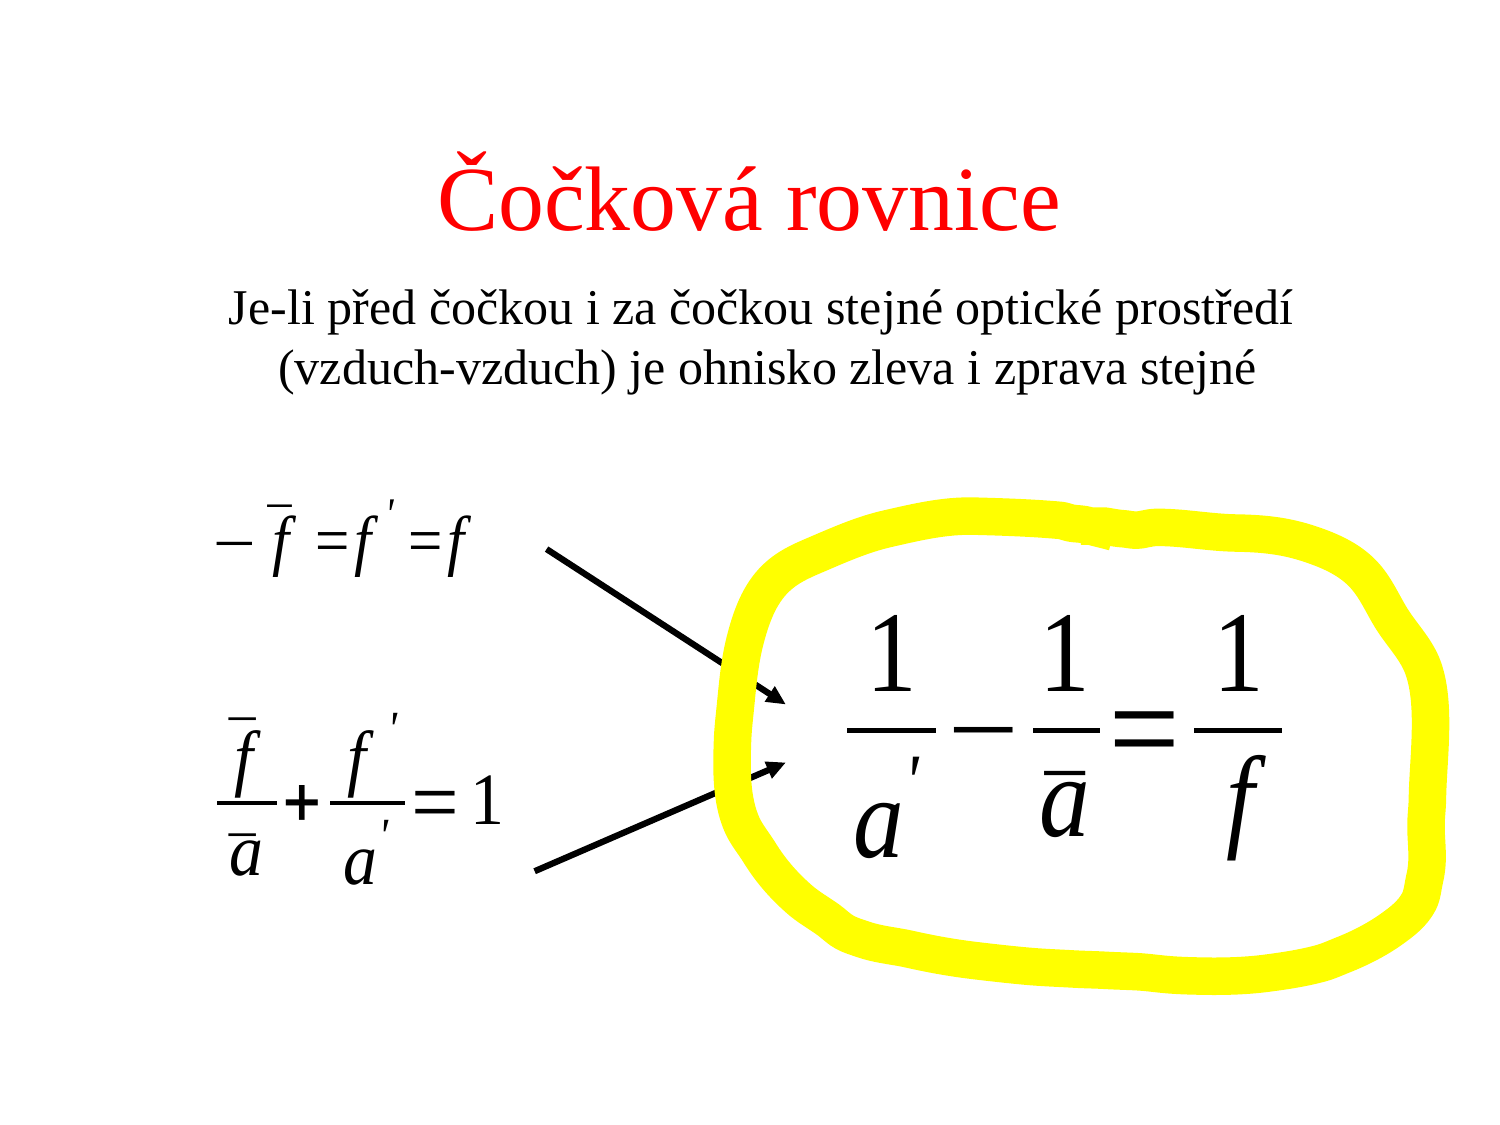

# Čočková rovnice
Je-li před čočkou i za čočkou stejné optické prostředí
(vzduch-vzduch) je ohnisko zleva i zprava stejné